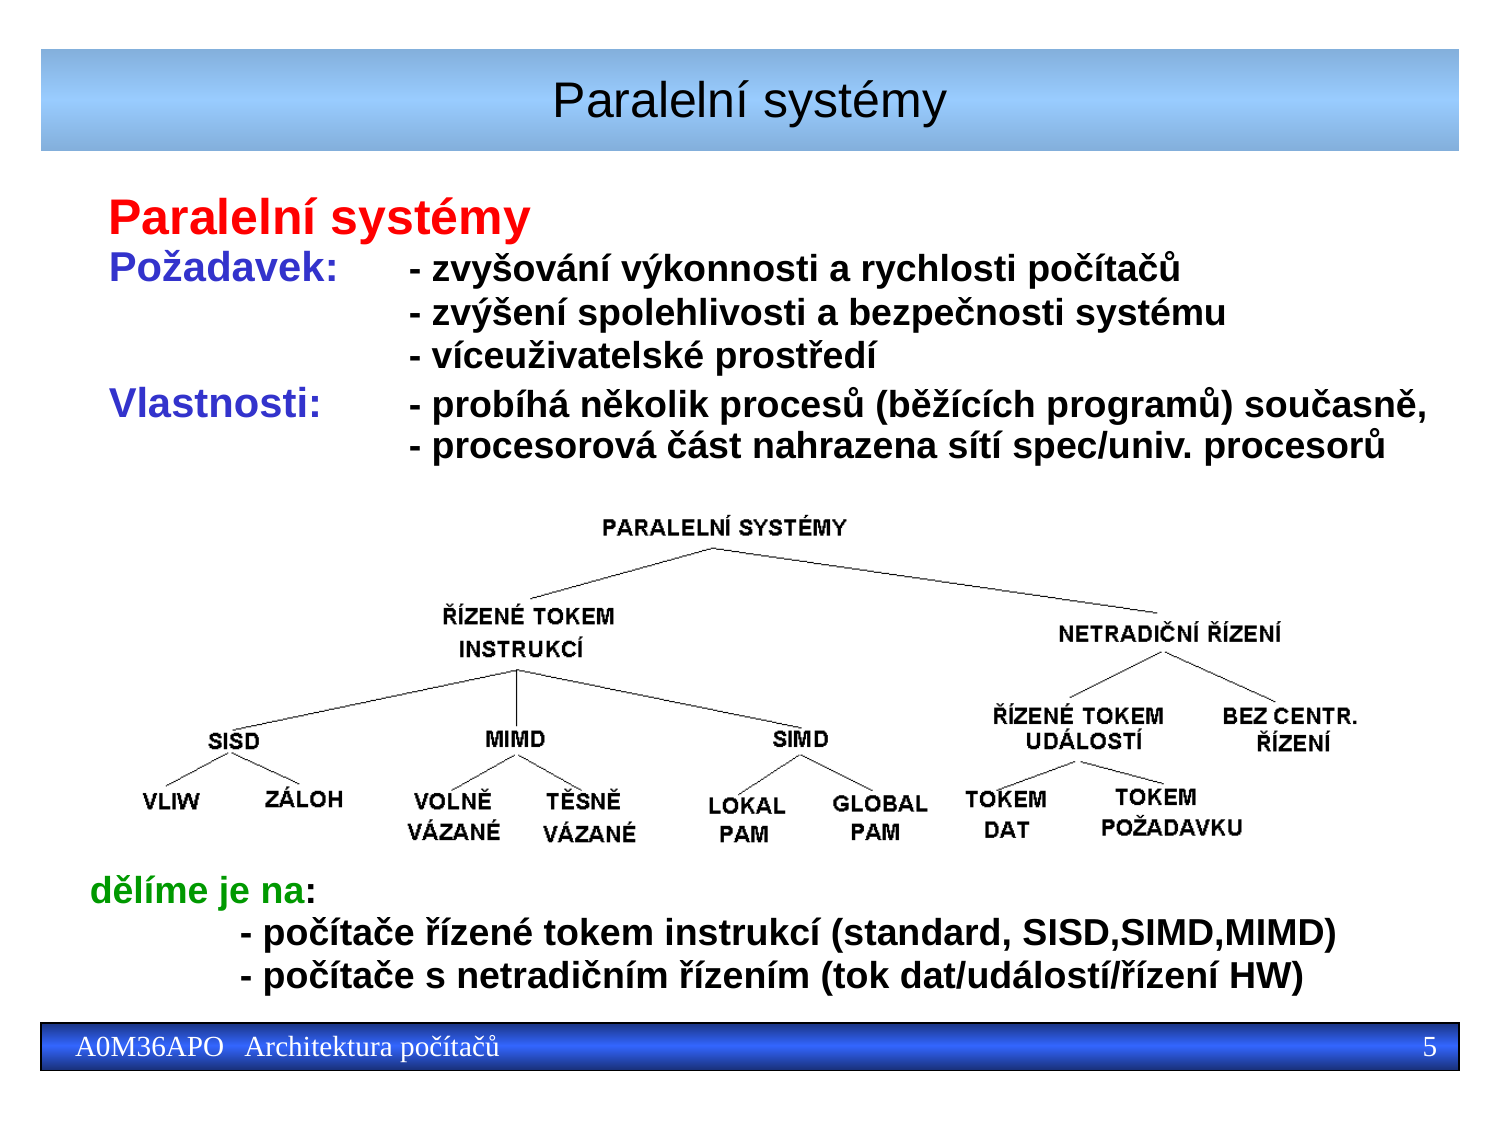

# Paralelní systémy
Paralelní systémy
Požadavek:	- zvyšování výkonnosti a rychlosti počítačů
		- zvýšení spolehlivosti a bezpečnosti systému
		- víceuživatelské prostředí
Vlastnosti: 	- probíhá několik procesů (běžících programů) současně,
		- procesorová část nahrazena sítí spec/univ. procesorů
dělíme je na:
	- počítače řízené tokem instrukcí (standard, SISD,SIMD,MIMD)
	- počítače s netradičním řízením (tok dat/událostí/řízení HW)
A0M36APO Architektura počítačů
5